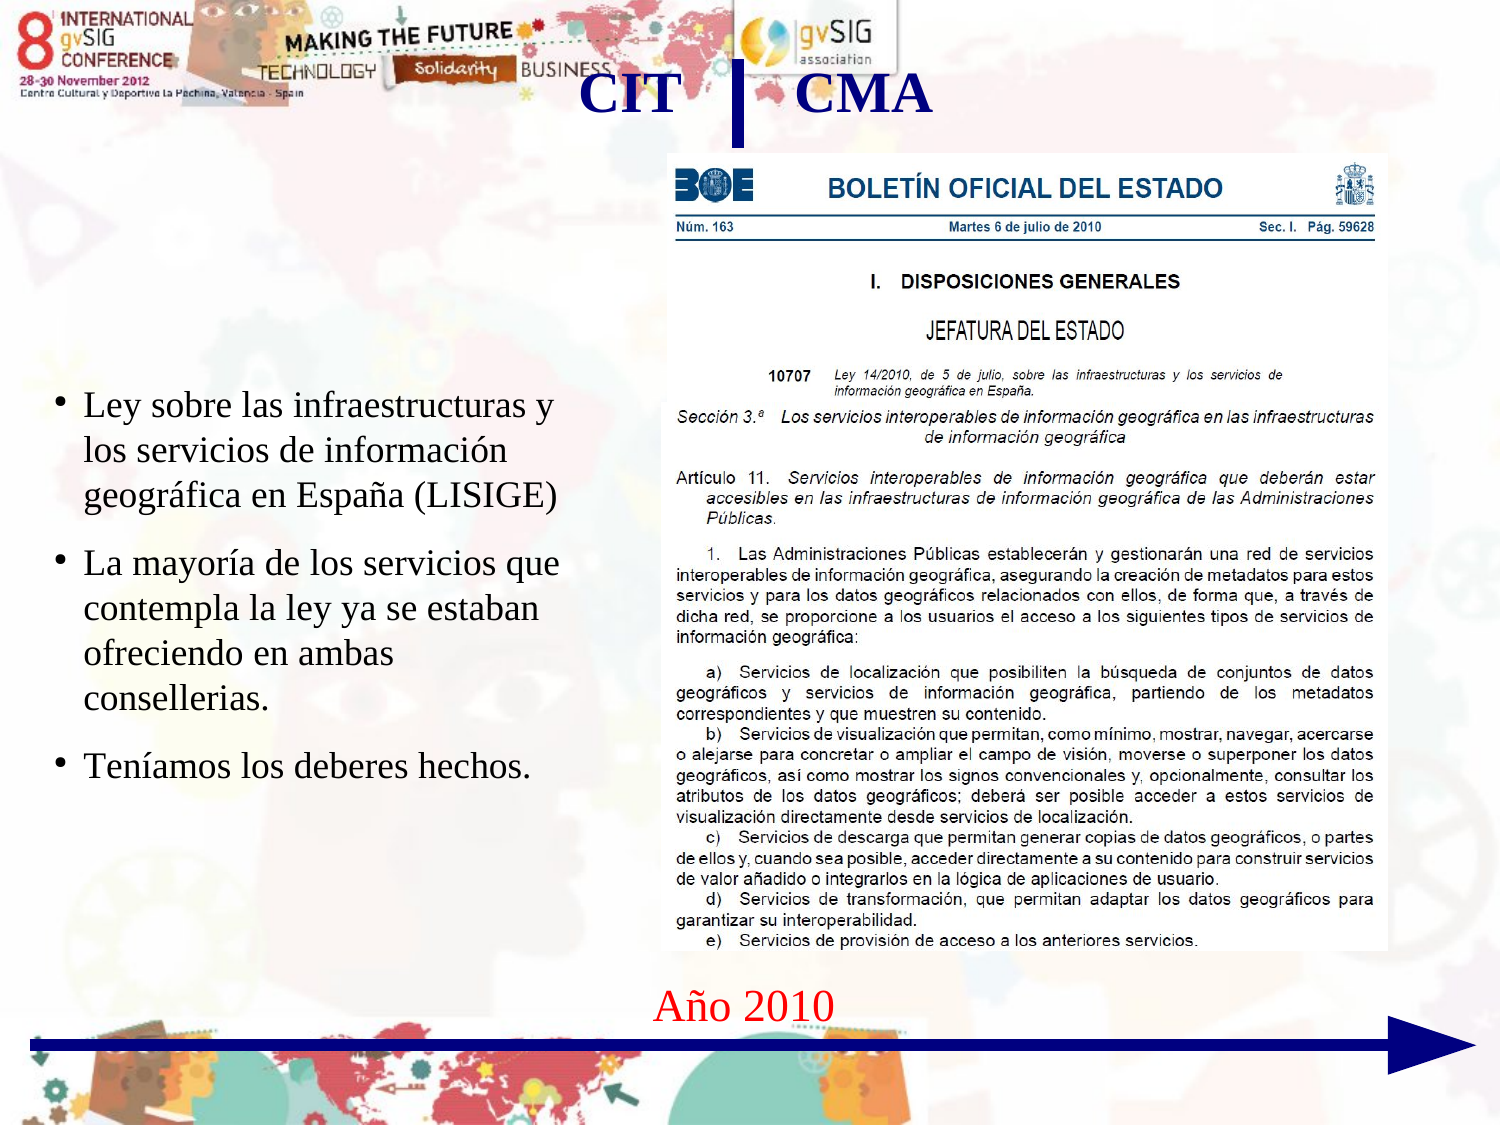

CIT
CMA
Ley sobre las infraestructuras y los servicios de información geográfica en España (LISIGE)
La mayoría de los servicios que contempla la ley ya se estaban ofreciendo en ambas consellerias.
Teníamos los deberes hechos.
Año 2010